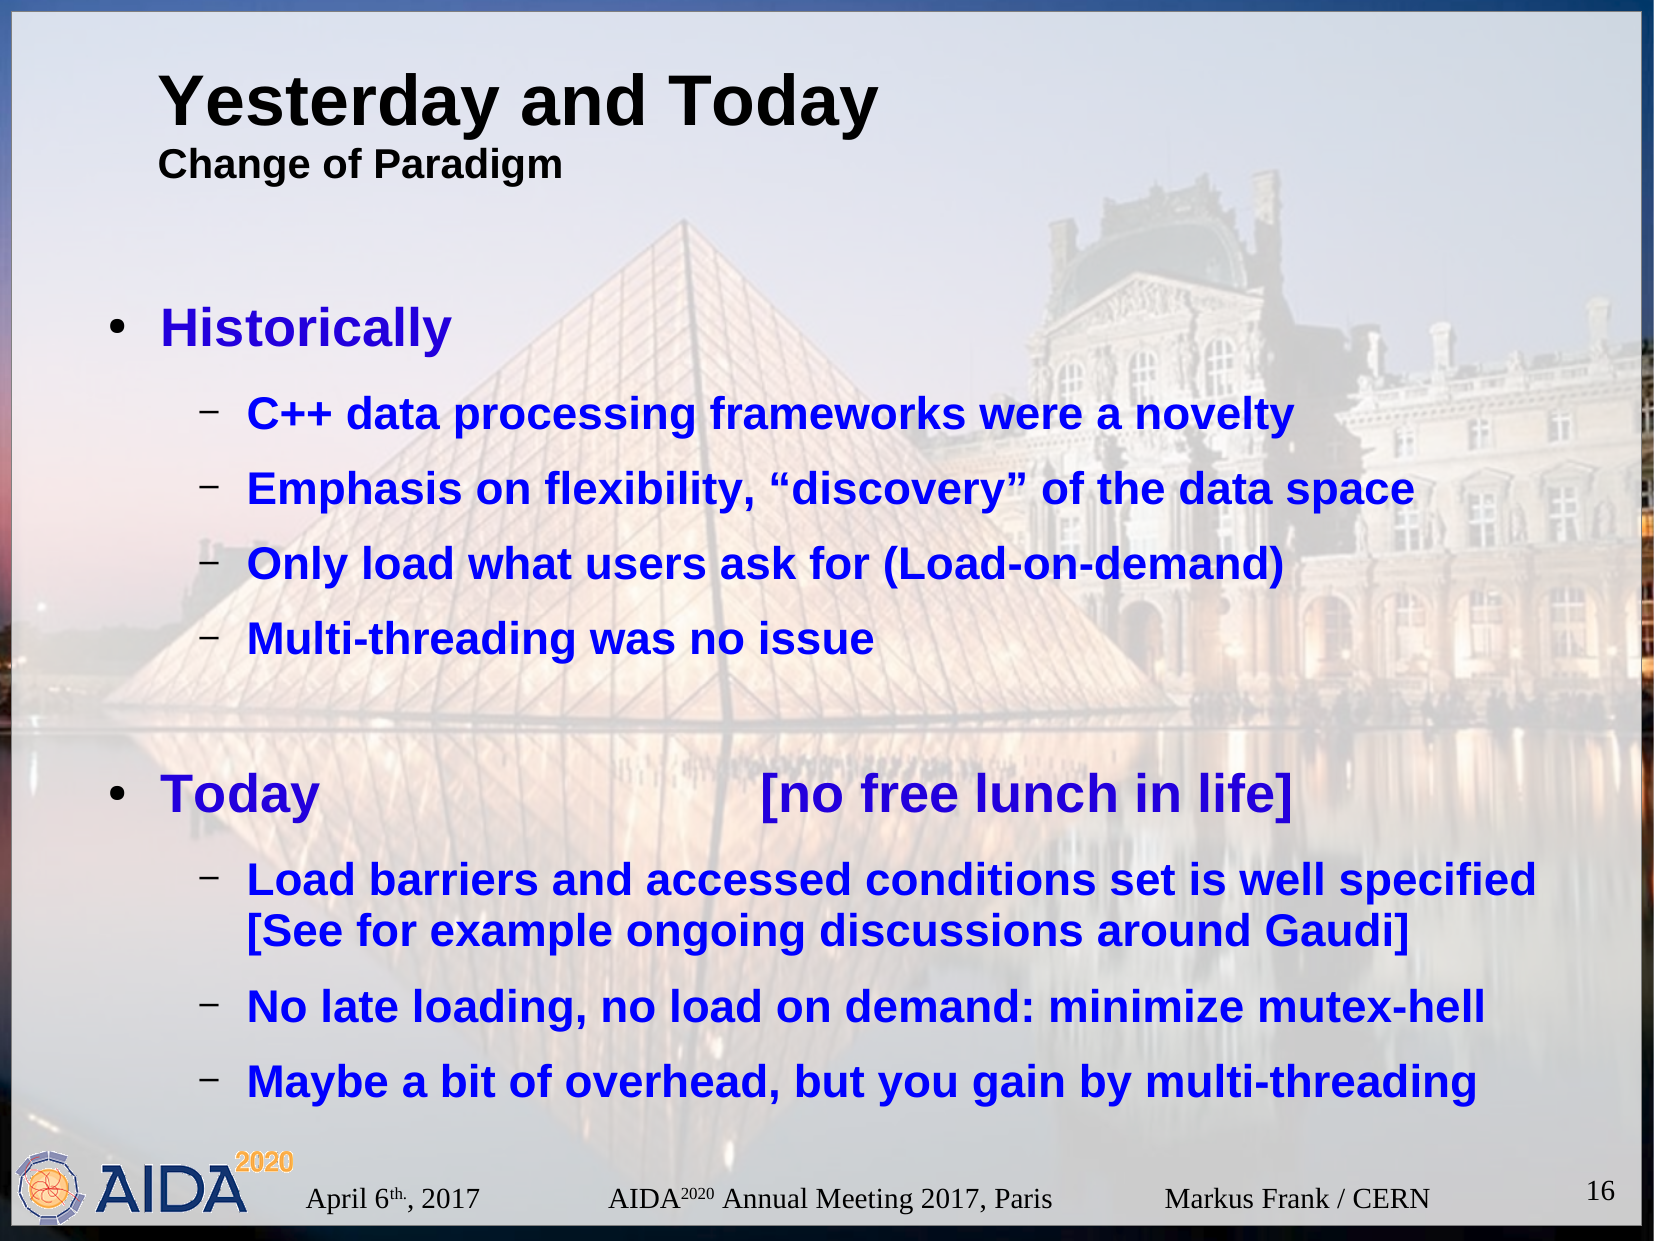

# Yesterday and Today Change of Paradigm
Historically
C++ data processing frameworks were a novelty
Emphasis on flexibility, “discovery” of the data space
Only load what users ask for (Load-on-demand)
Multi-threading was no issue
Today 						[no free lunch in life]
Load barriers and accessed conditions set is well specified
[See for example ongoing discussions around Gaudi]
No late loading, no load on demand: minimize mutex-hell
Maybe a bit of overhead, but you gain by multi-threading
16
February, 4th. 2014
CLIC Workshop at CERN, Markus Frank / CERN